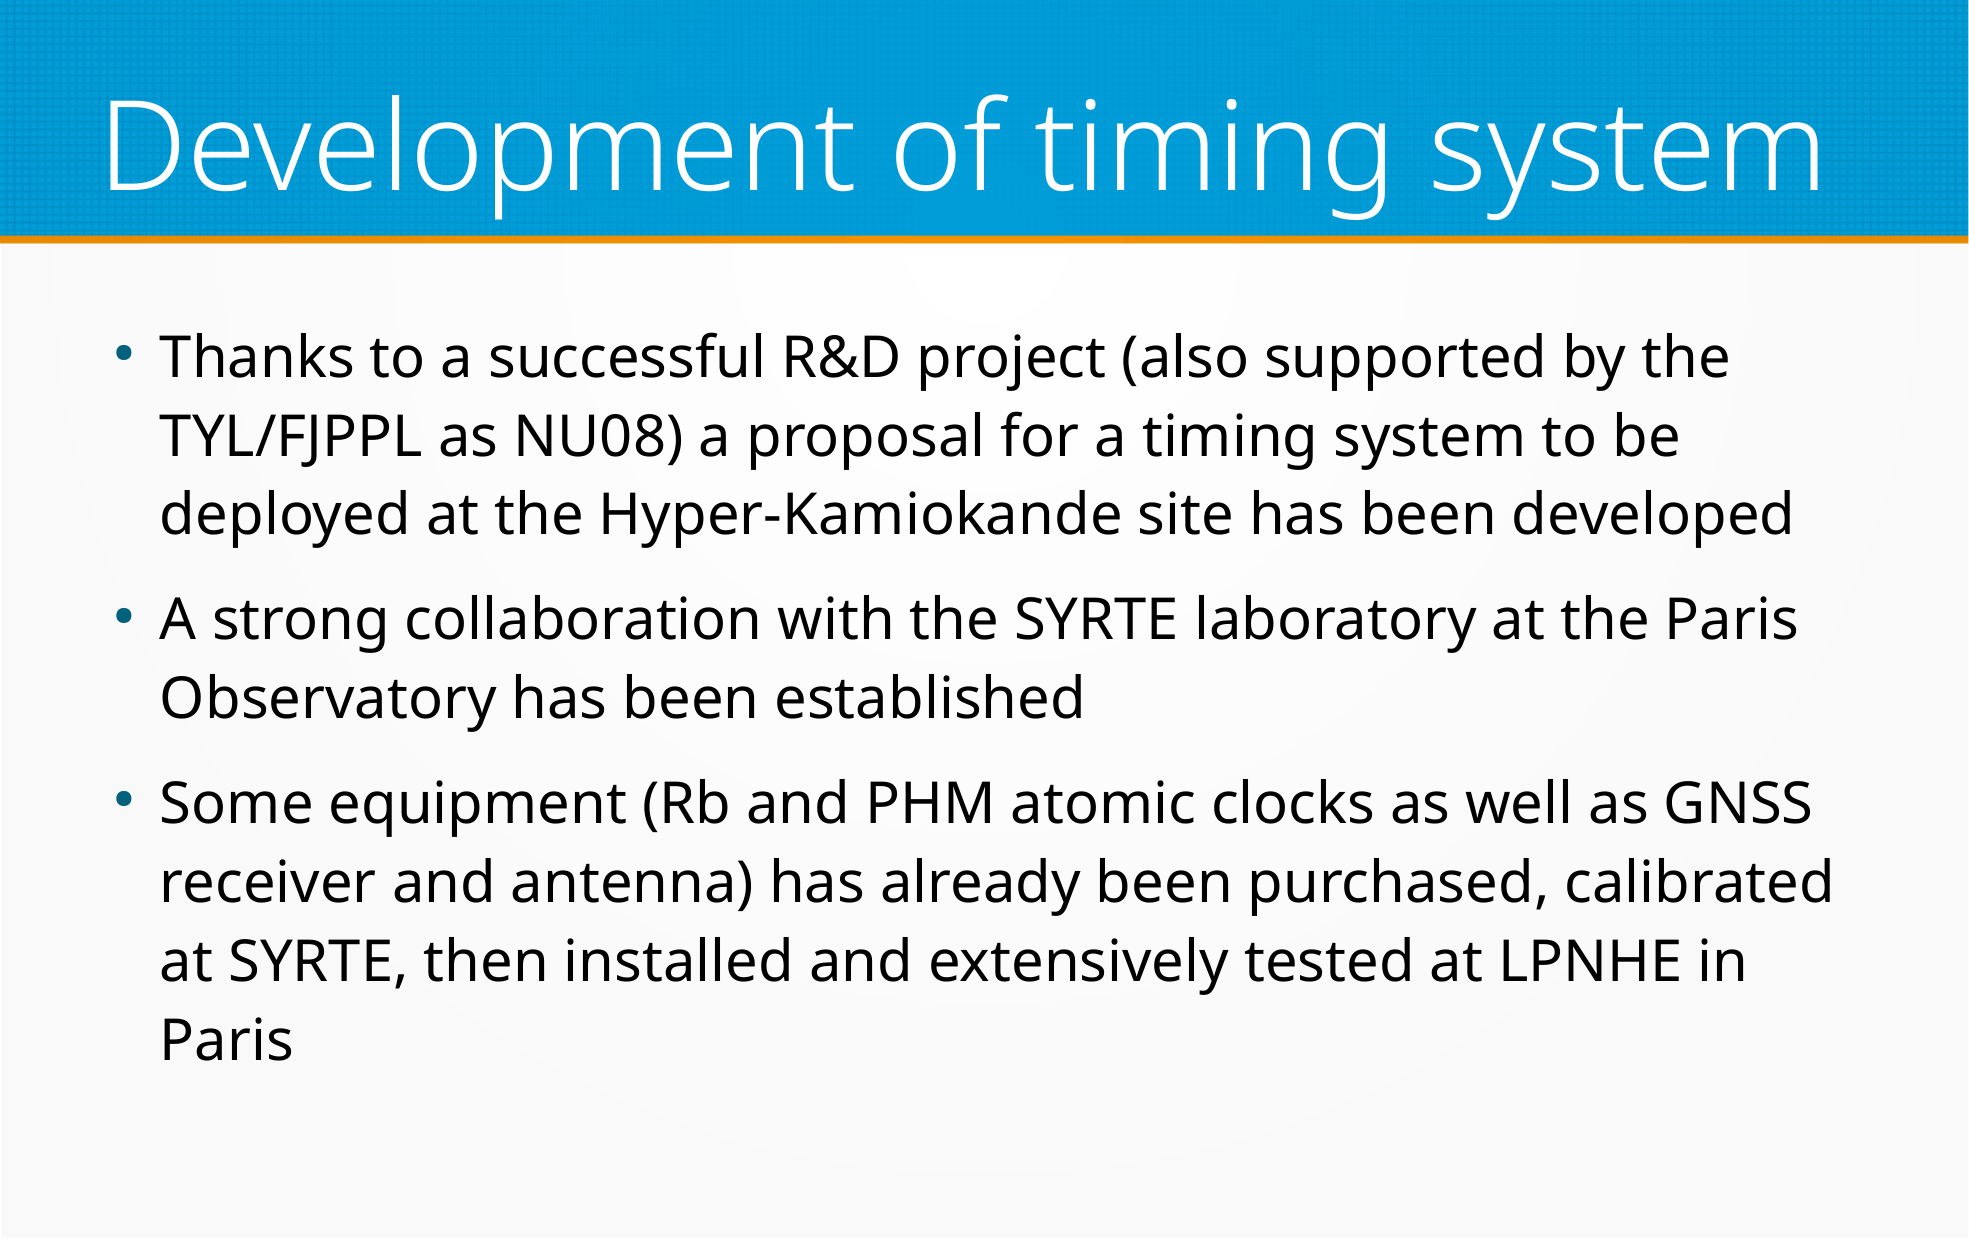

# Development of timing system
Thanks to a successful R&D project (also supported by the TYL/FJPPL as NU08) a proposal for a timing system to be deployed at the Hyper-Kamiokande site has been developed
A strong collaboration with the SYRTE laboratory at the Paris Observatory has been established
Some equipment (Rb and PHM atomic clocks as well as GNSS receiver and antenna) has already been purchased, calibrated at SYRTE, then installed and extensively tested at LPNHE in Paris